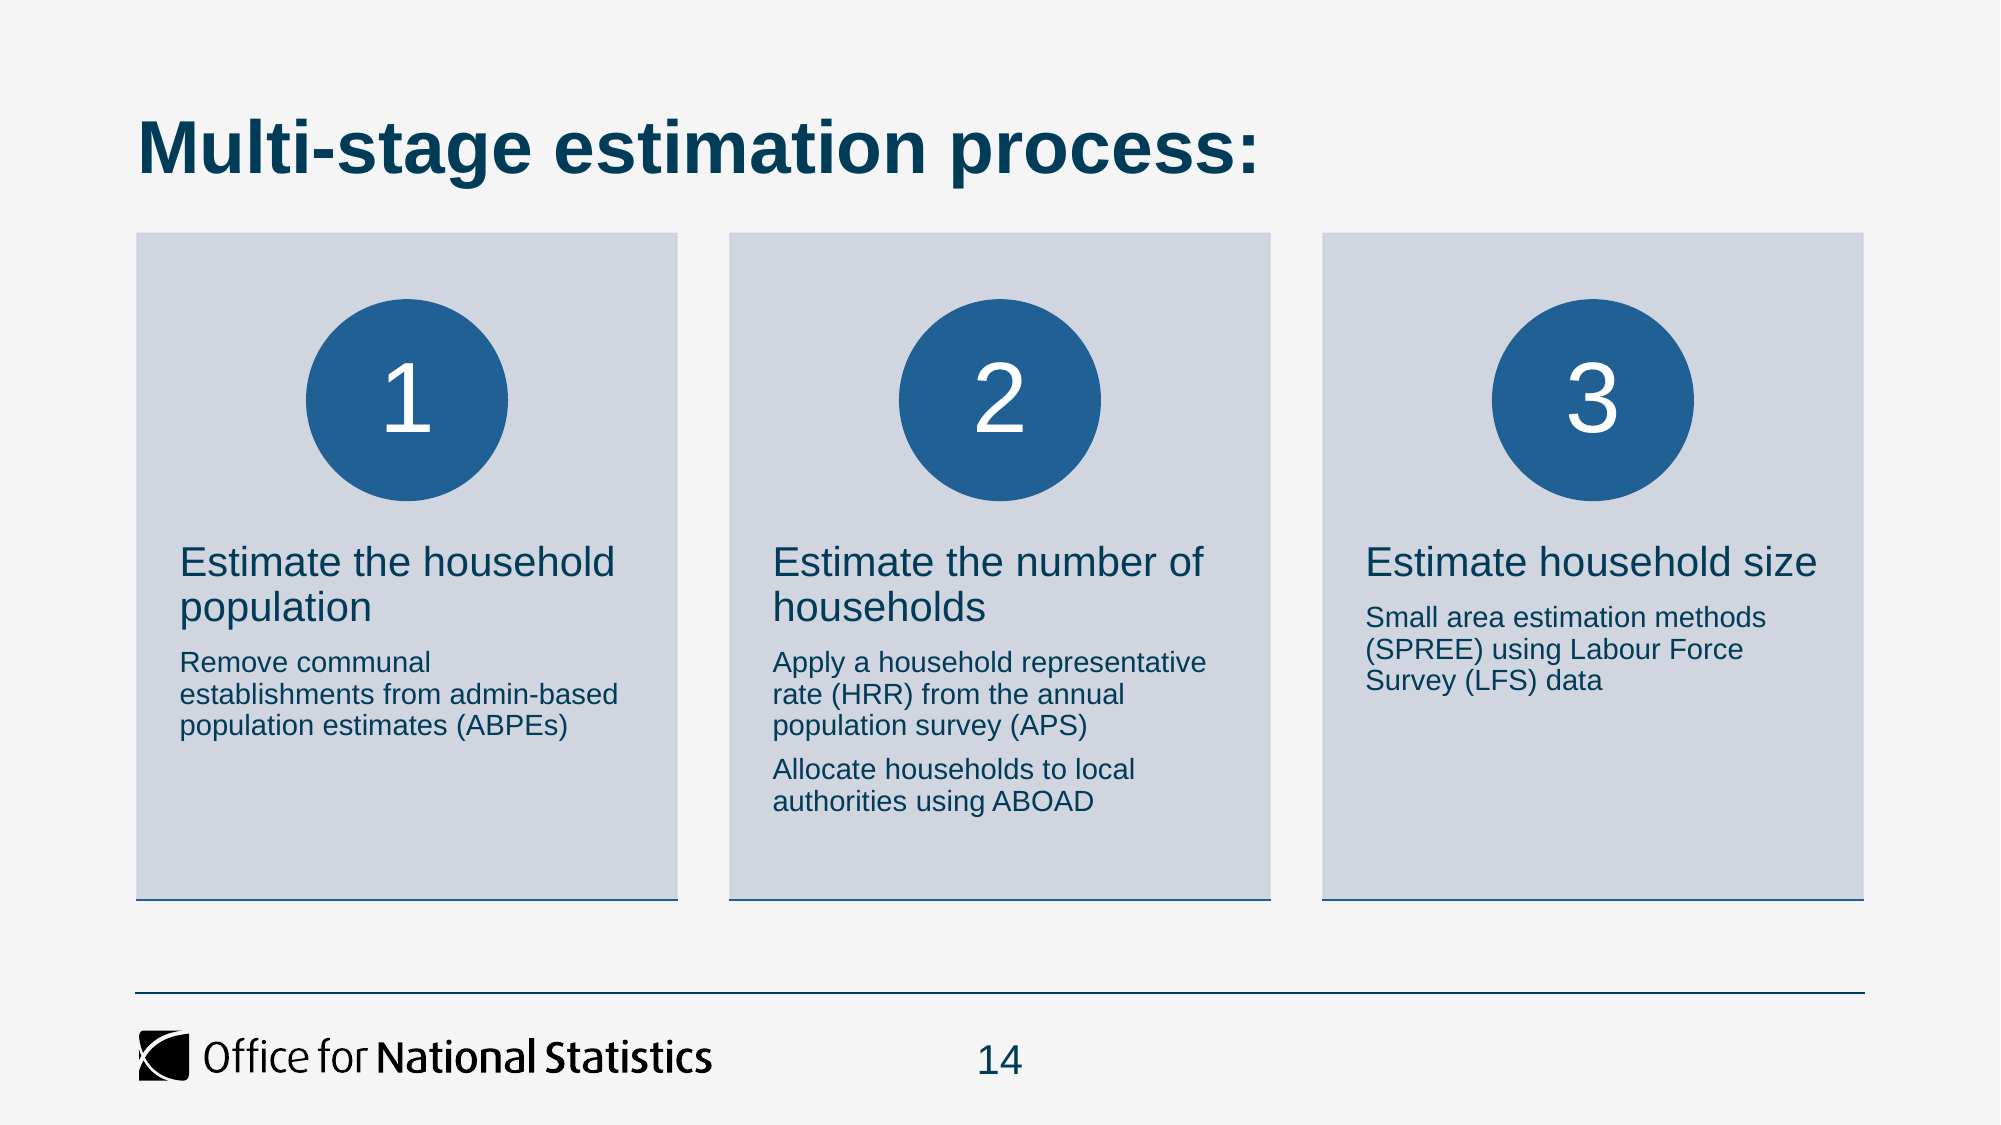

# Multi-stage estimation process:
Estimate the household population
Remove communal establishments from admin-based population estimates (ABPEs)
Estimate the number of households
Apply a household representative rate (HRR) from the annual population survey (APS)
Allocate households to local authorities using ABOAD
Estimate household size
Small area estimation methods (SPREE) using Labour Force Survey (LFS) data
1
2
3